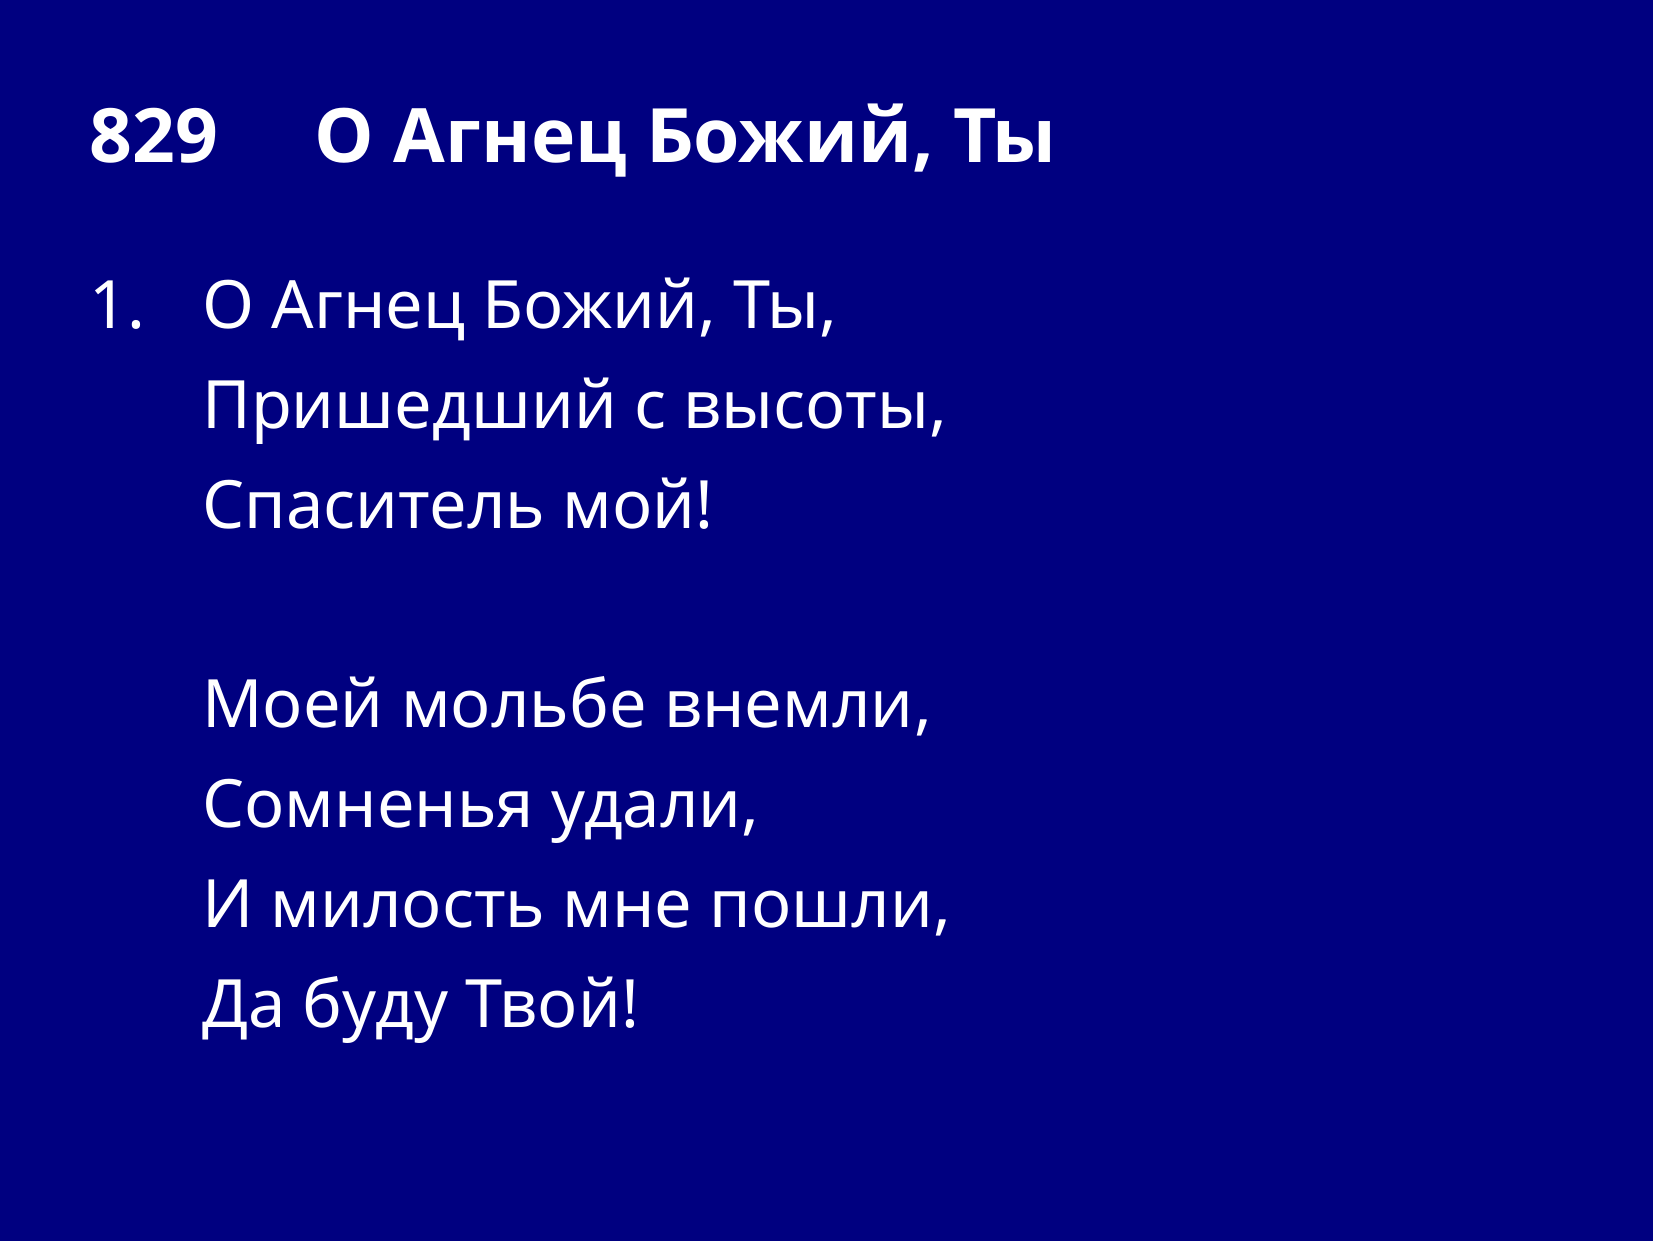

829	О Агнец Божий, Ты
1.	О Агнец Божий, Ты,
	Пришедший с высоты,
	Спаситель мой!
	Моей мольбе внемли,
	Сомненья удали,
	И милость мне пошли,
	Да буду Твой!